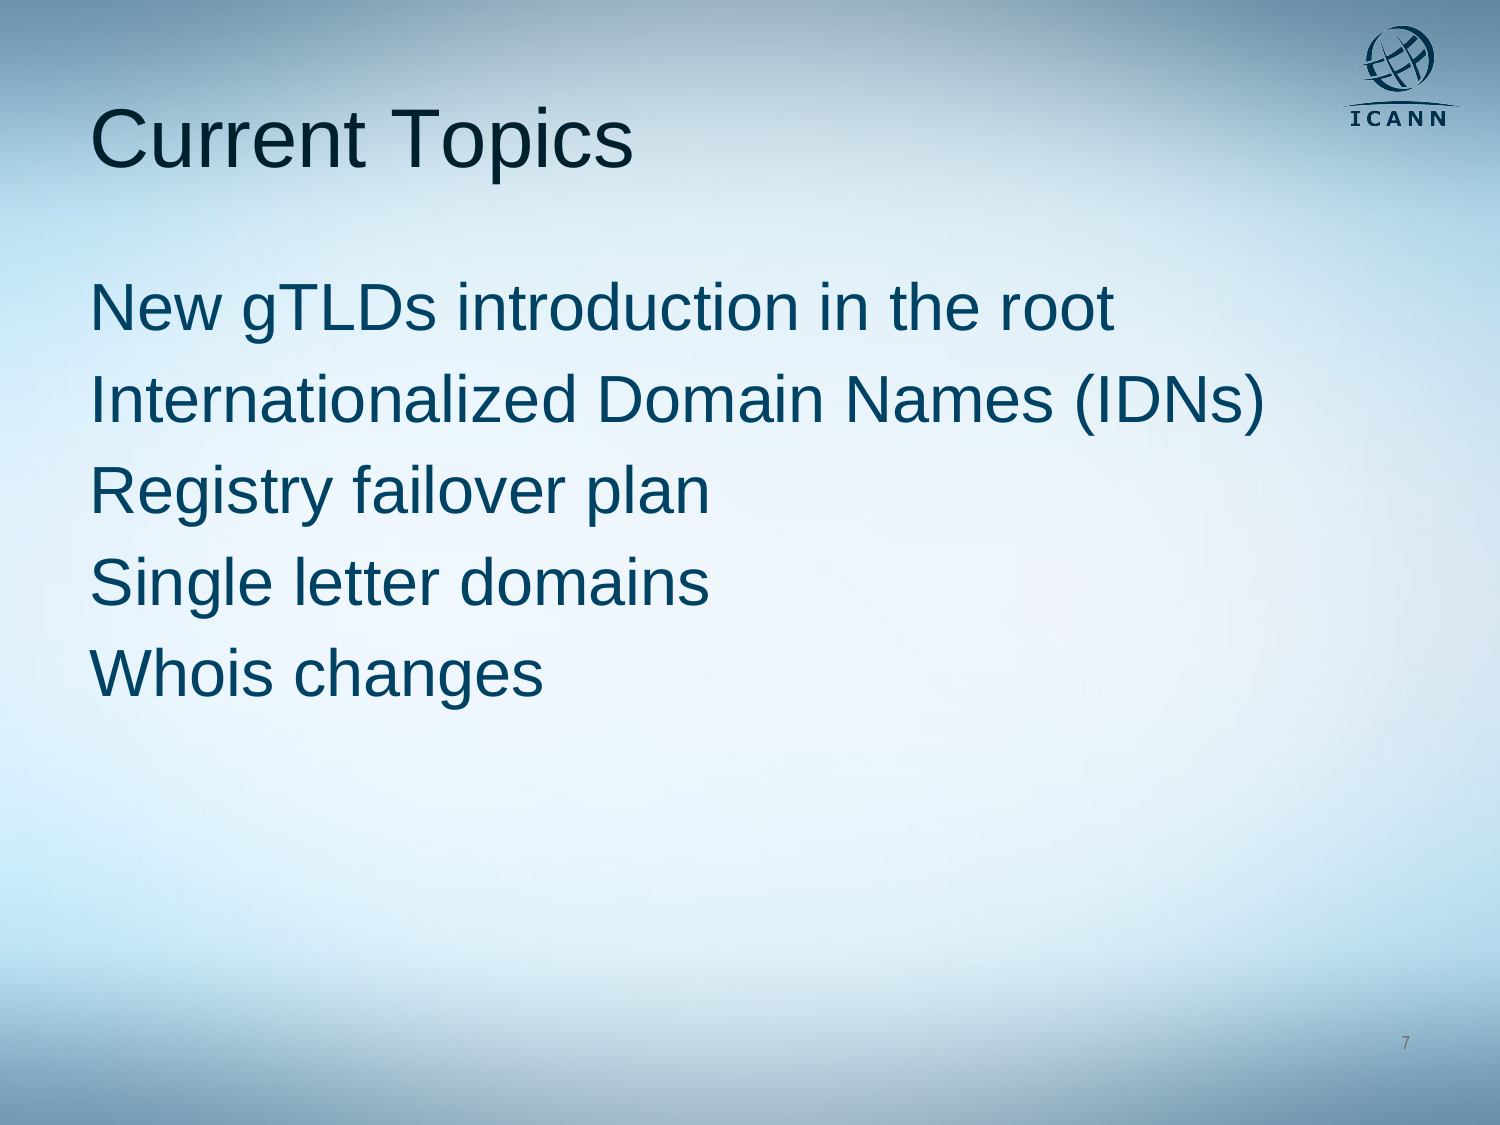

# Current Topics
New gTLDs introduction in the root
Internationalized Domain Names (IDNs)
Registry failover plan
Single letter domains
Whois changes
7